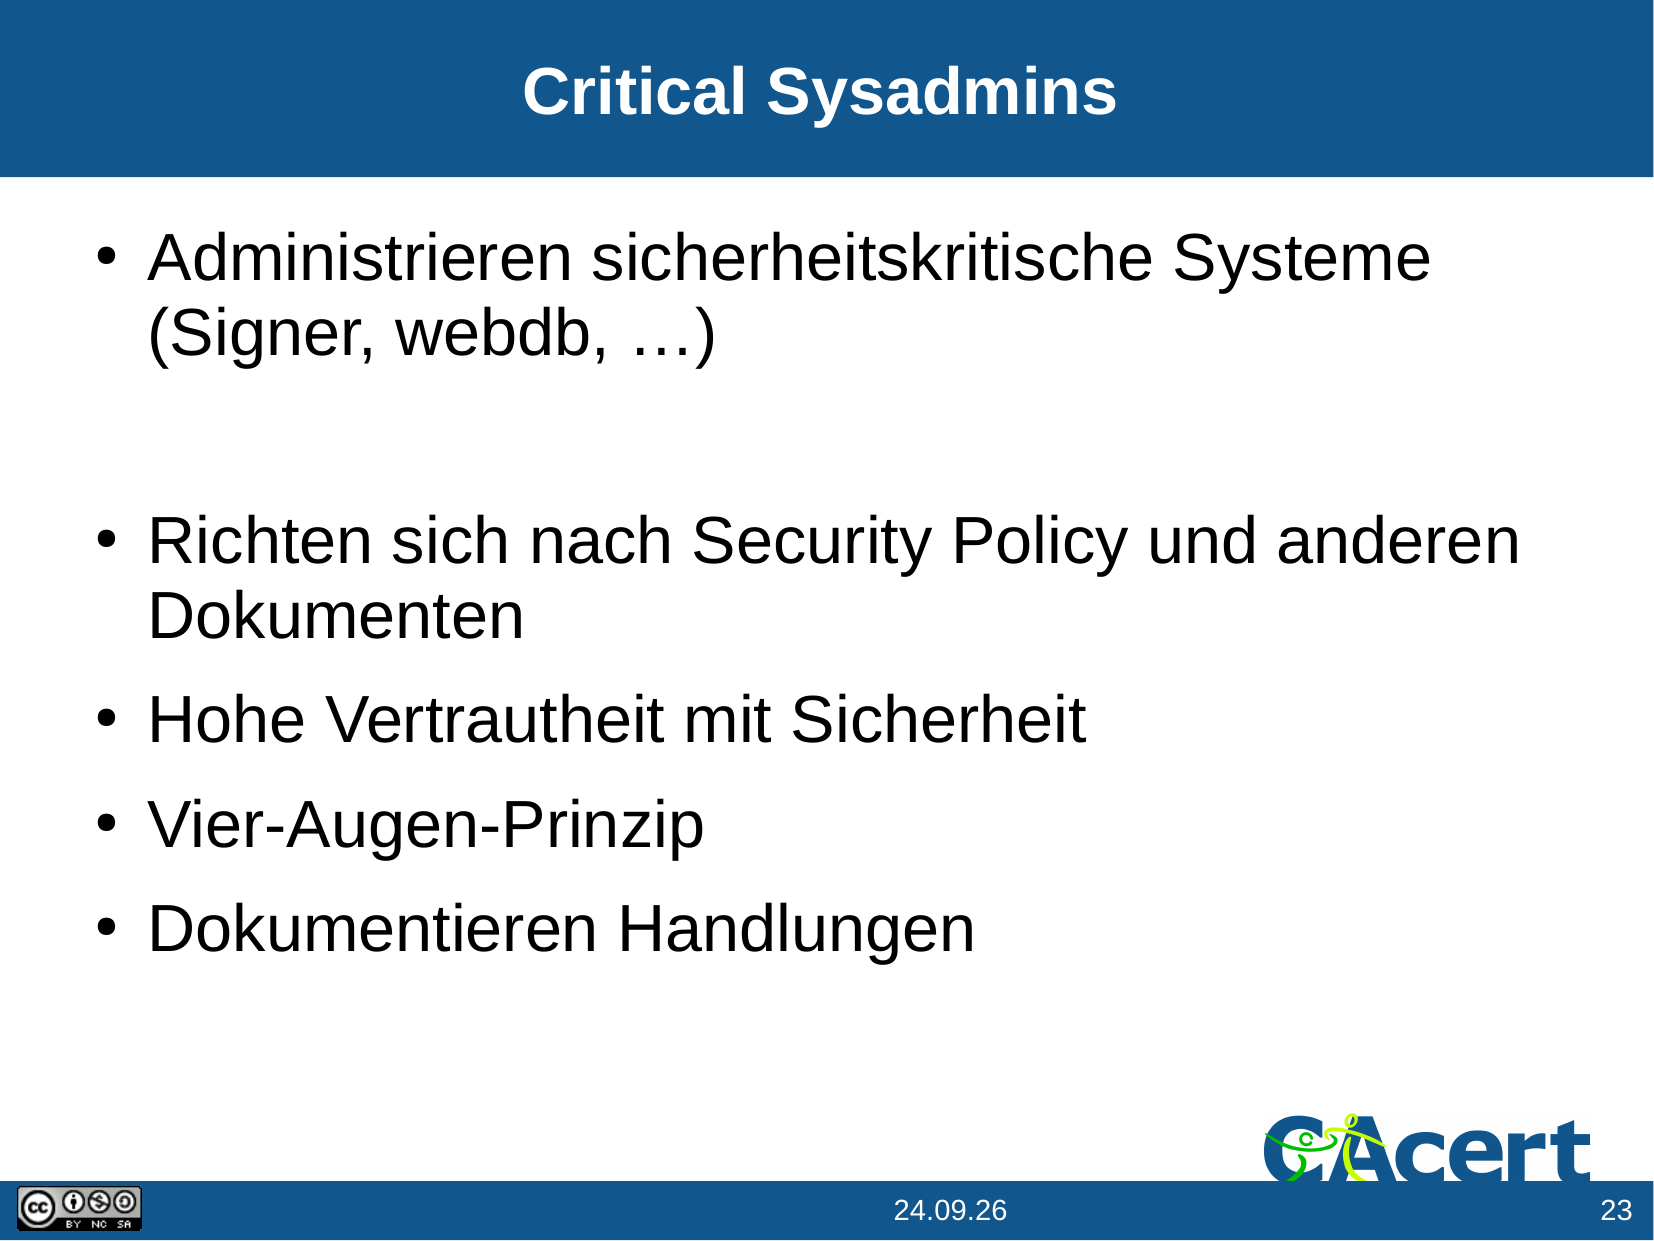

# Critical Sysadmins
Administrieren sicherheitskritische Systeme (Signer, webdb, …)
Richten sich nach Security Policy und anderen Dokumenten
Hohe Vertrautheit mit Sicherheit
Vier-Augen-Prinzip
Dokumentieren Handlungen